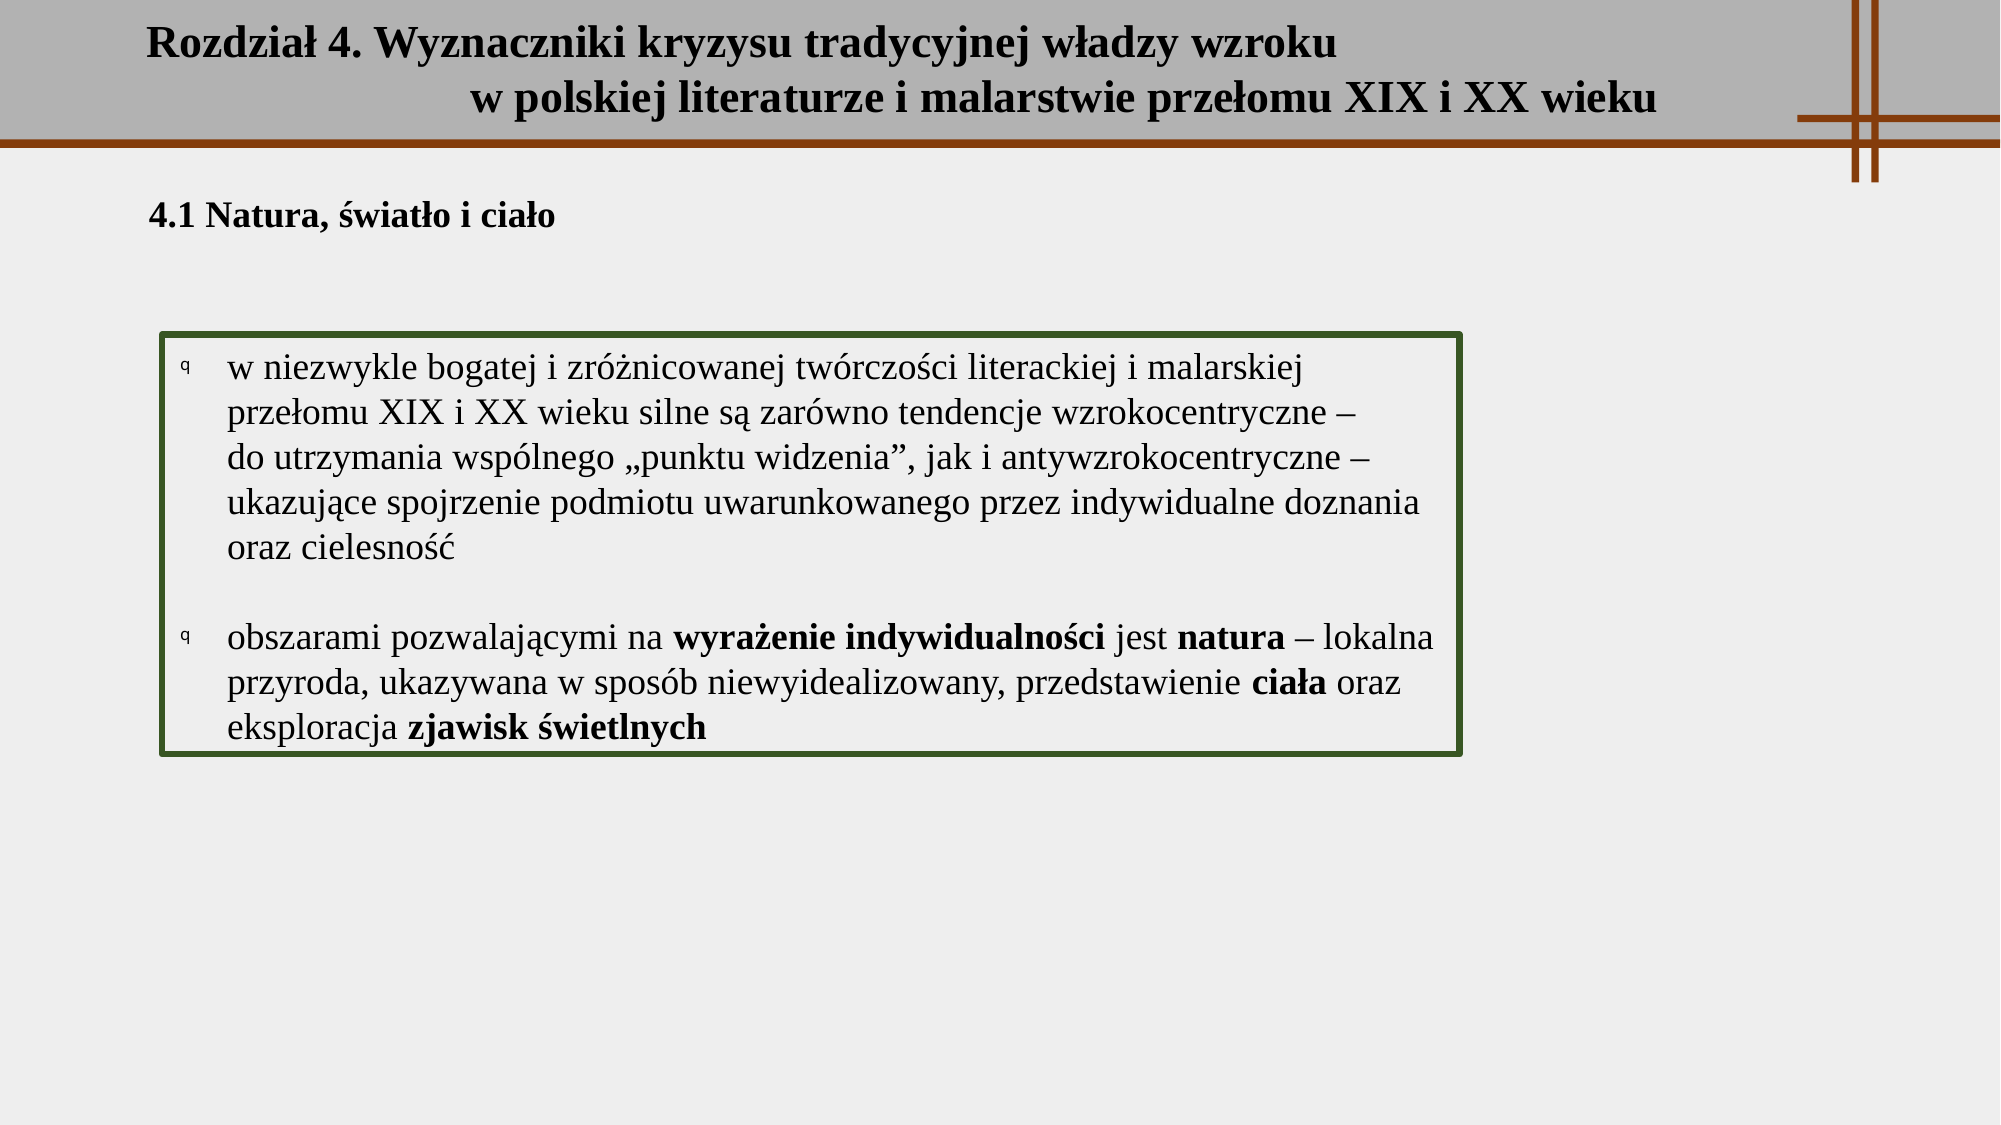

Rozdział 4. Wyznaczniki kryzysu tradycyjnej władzy wzroku w polskiej literaturze i malarstwie przełomu XIX i XX wieku
4.1 Natura, światło i ciało
w niezwykle bogatej i zróżnicowanej twórczości literackiej i malarskiej przełomu XIX i XX wieku silne są zarówno tendencje wzrokocentryczne – do utrzymania wspólnego „punktu widzenia”, jak i antywzrokocentryczne – ukazujące spojrzenie podmiotu uwarunkowanego przez indywidualne doznania oraz cielesność
obszarami pozwalającymi na wyrażenie indywidualności jest natura – lokalna przyroda, ukazywana w sposób niewyidealizowany, przedstawienie ciała oraz eksploracja zjawisk świetlnych